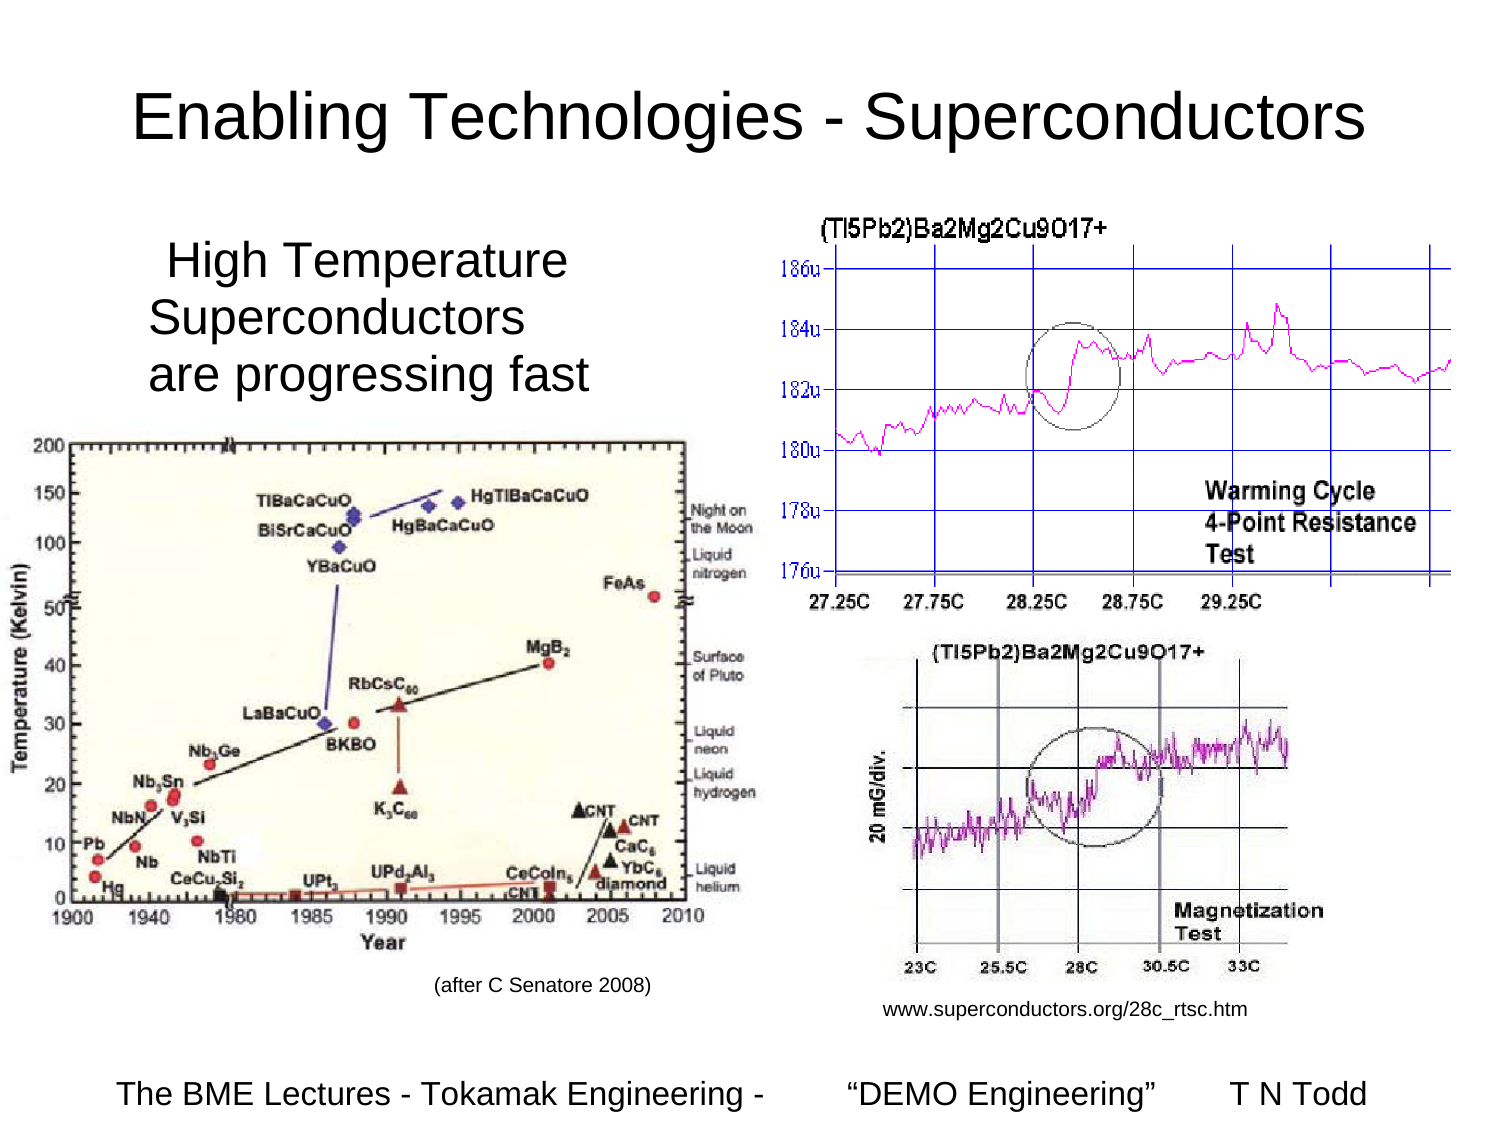

Enabling Technologies - Superconductors
 High Temperature Superconductors are progressing fast
(after C Senatore 2008)
www.superconductors.org/28c_rtsc.htm